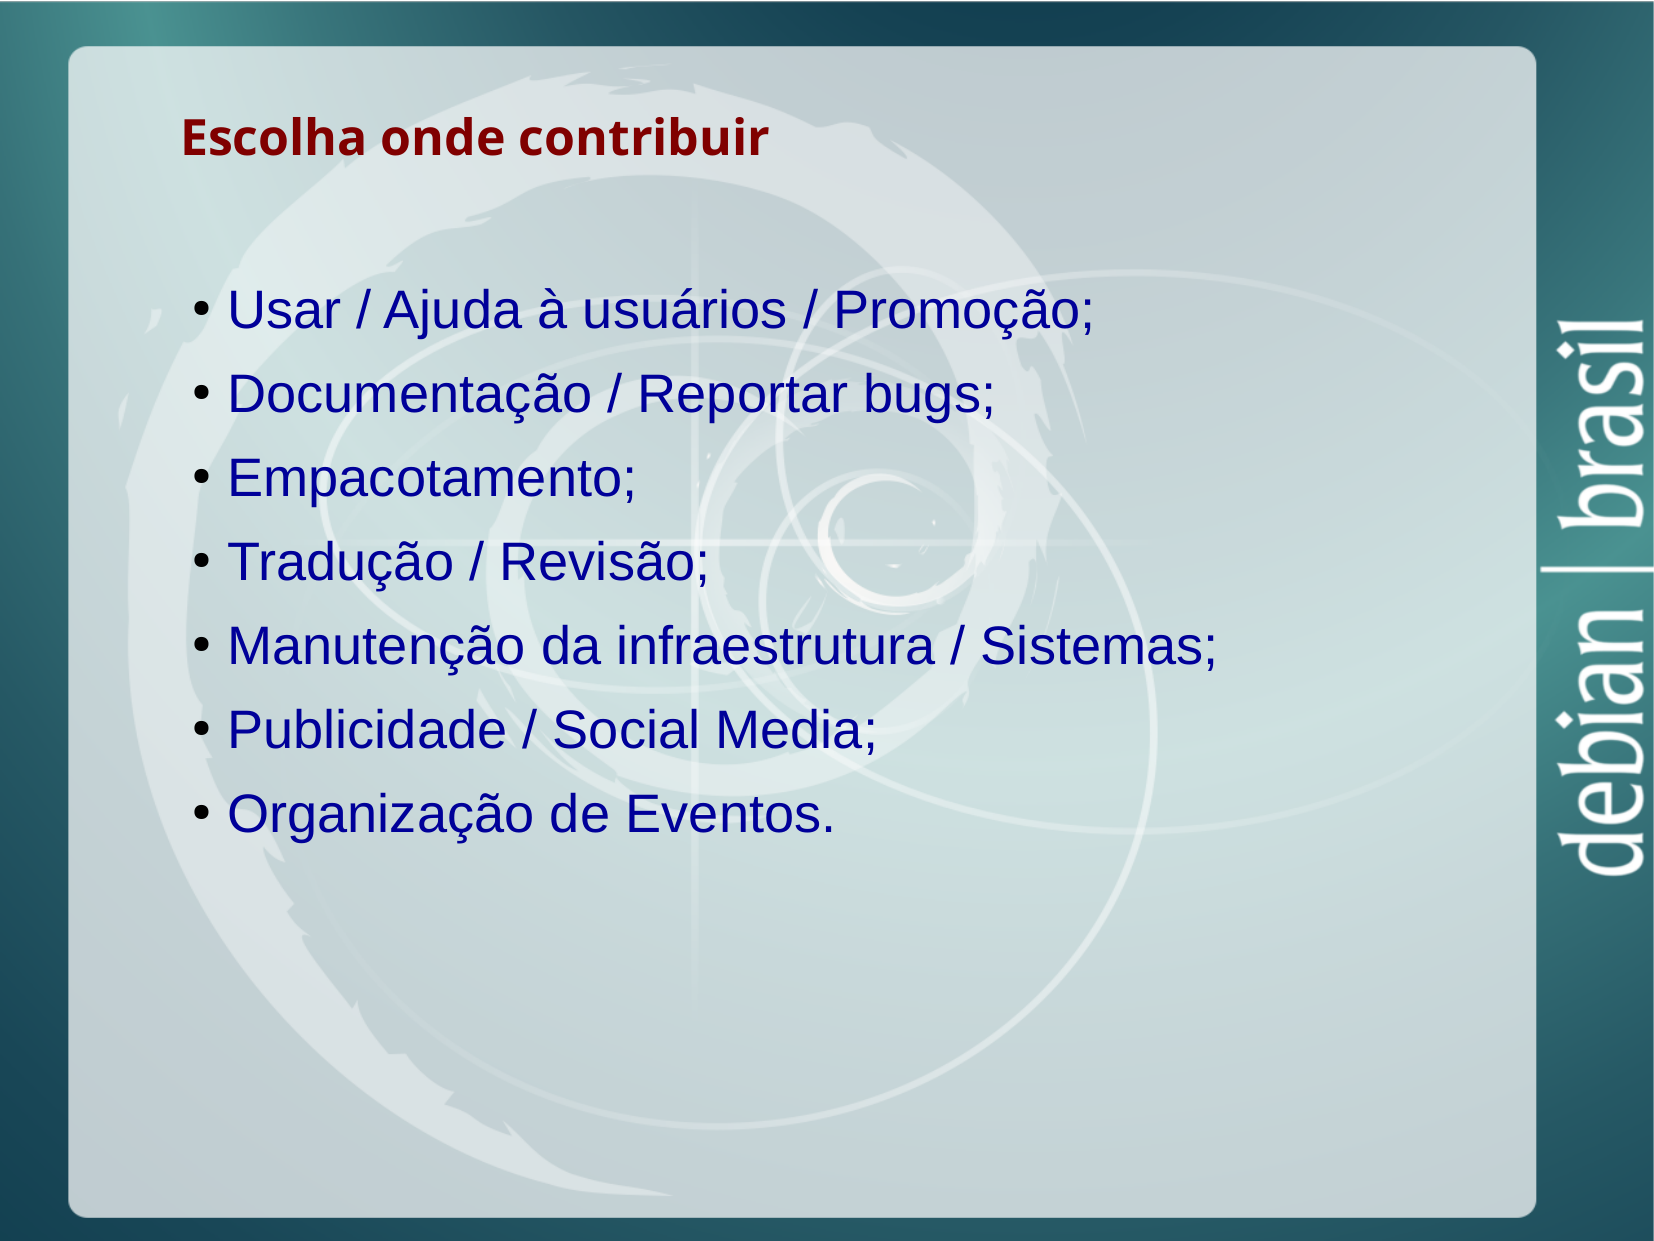

Escolha onde contribuir
Usar / Ajuda à usuários / Promoção;
Documentação / Reportar bugs;
Empacotamento;
Tradução / Revisão;
Manutenção da infraestrutura / Sistemas;
Publicidade / Social Media;
Organização de Eventos.